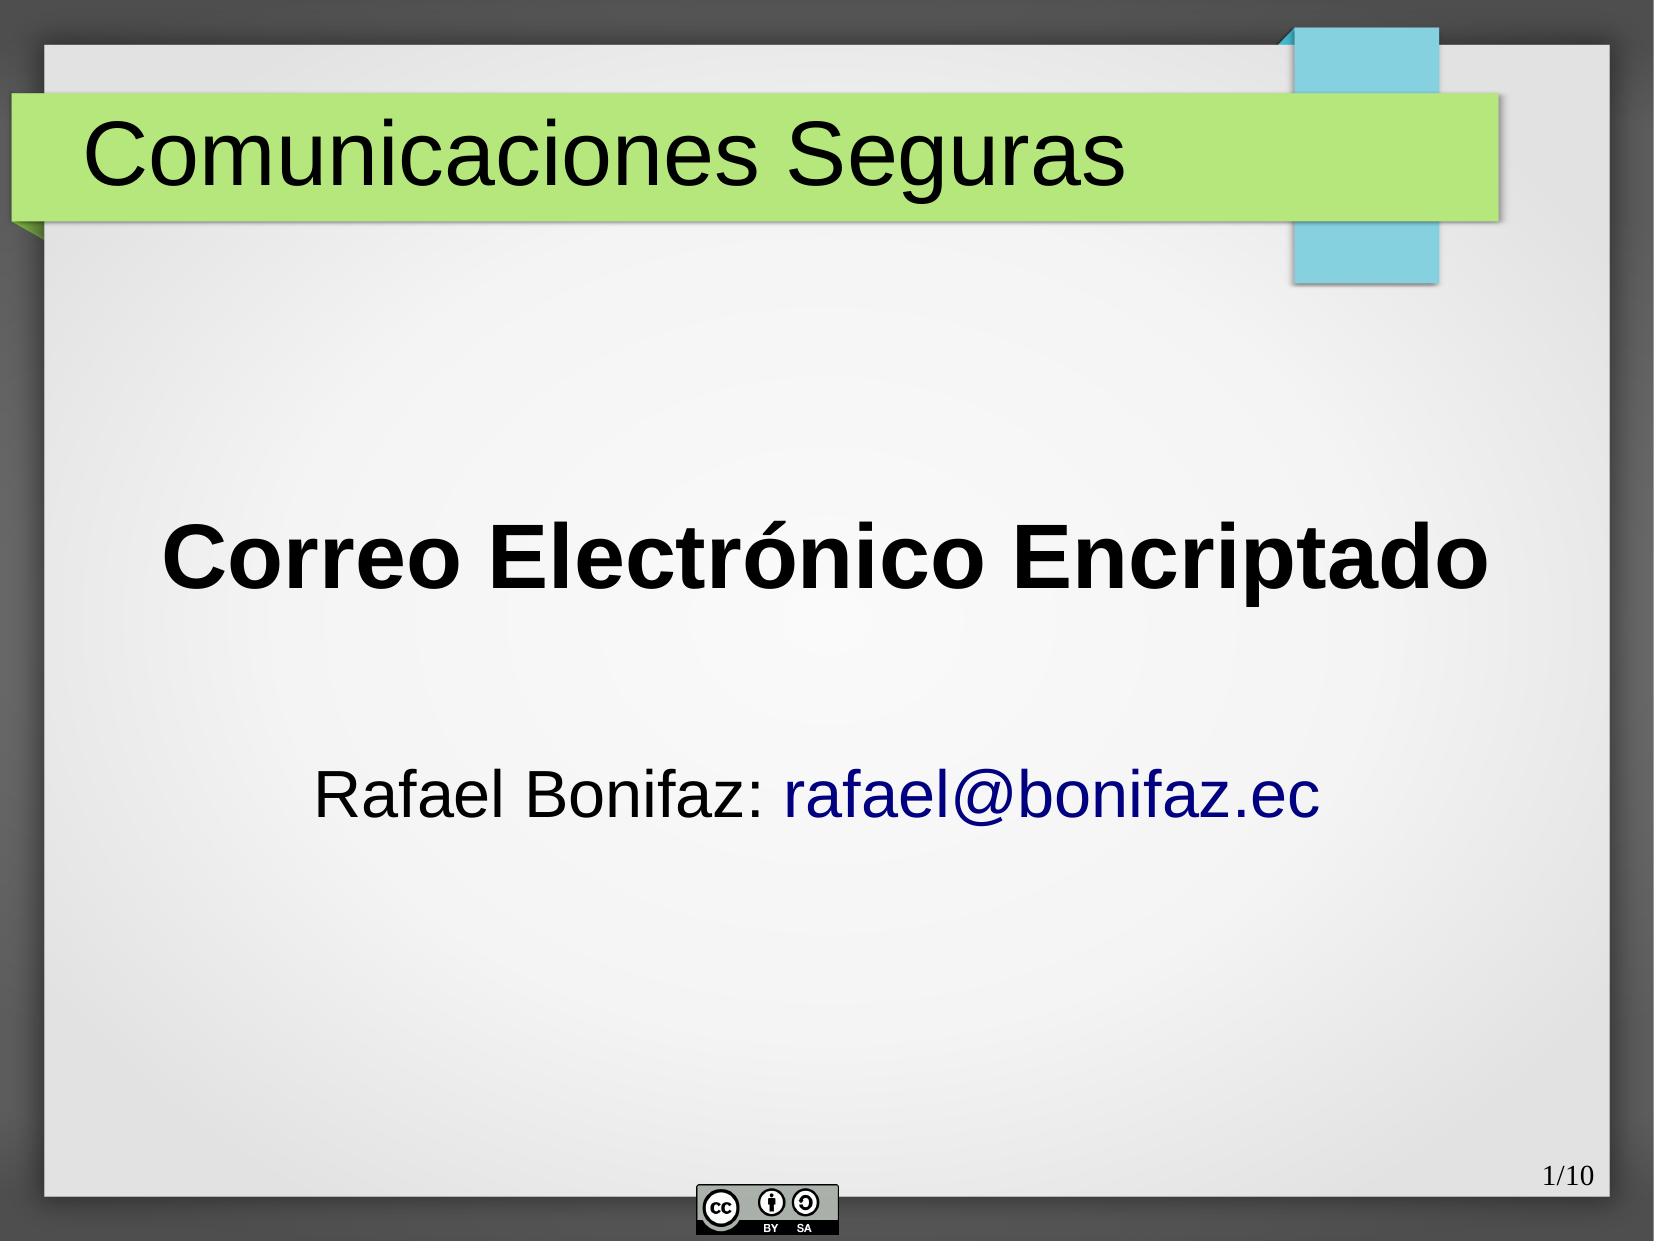

# Comunicaciones Seguras
Correo Electrónico Encriptado
Rafael Bonifaz: rafael@bonifaz.ec
1